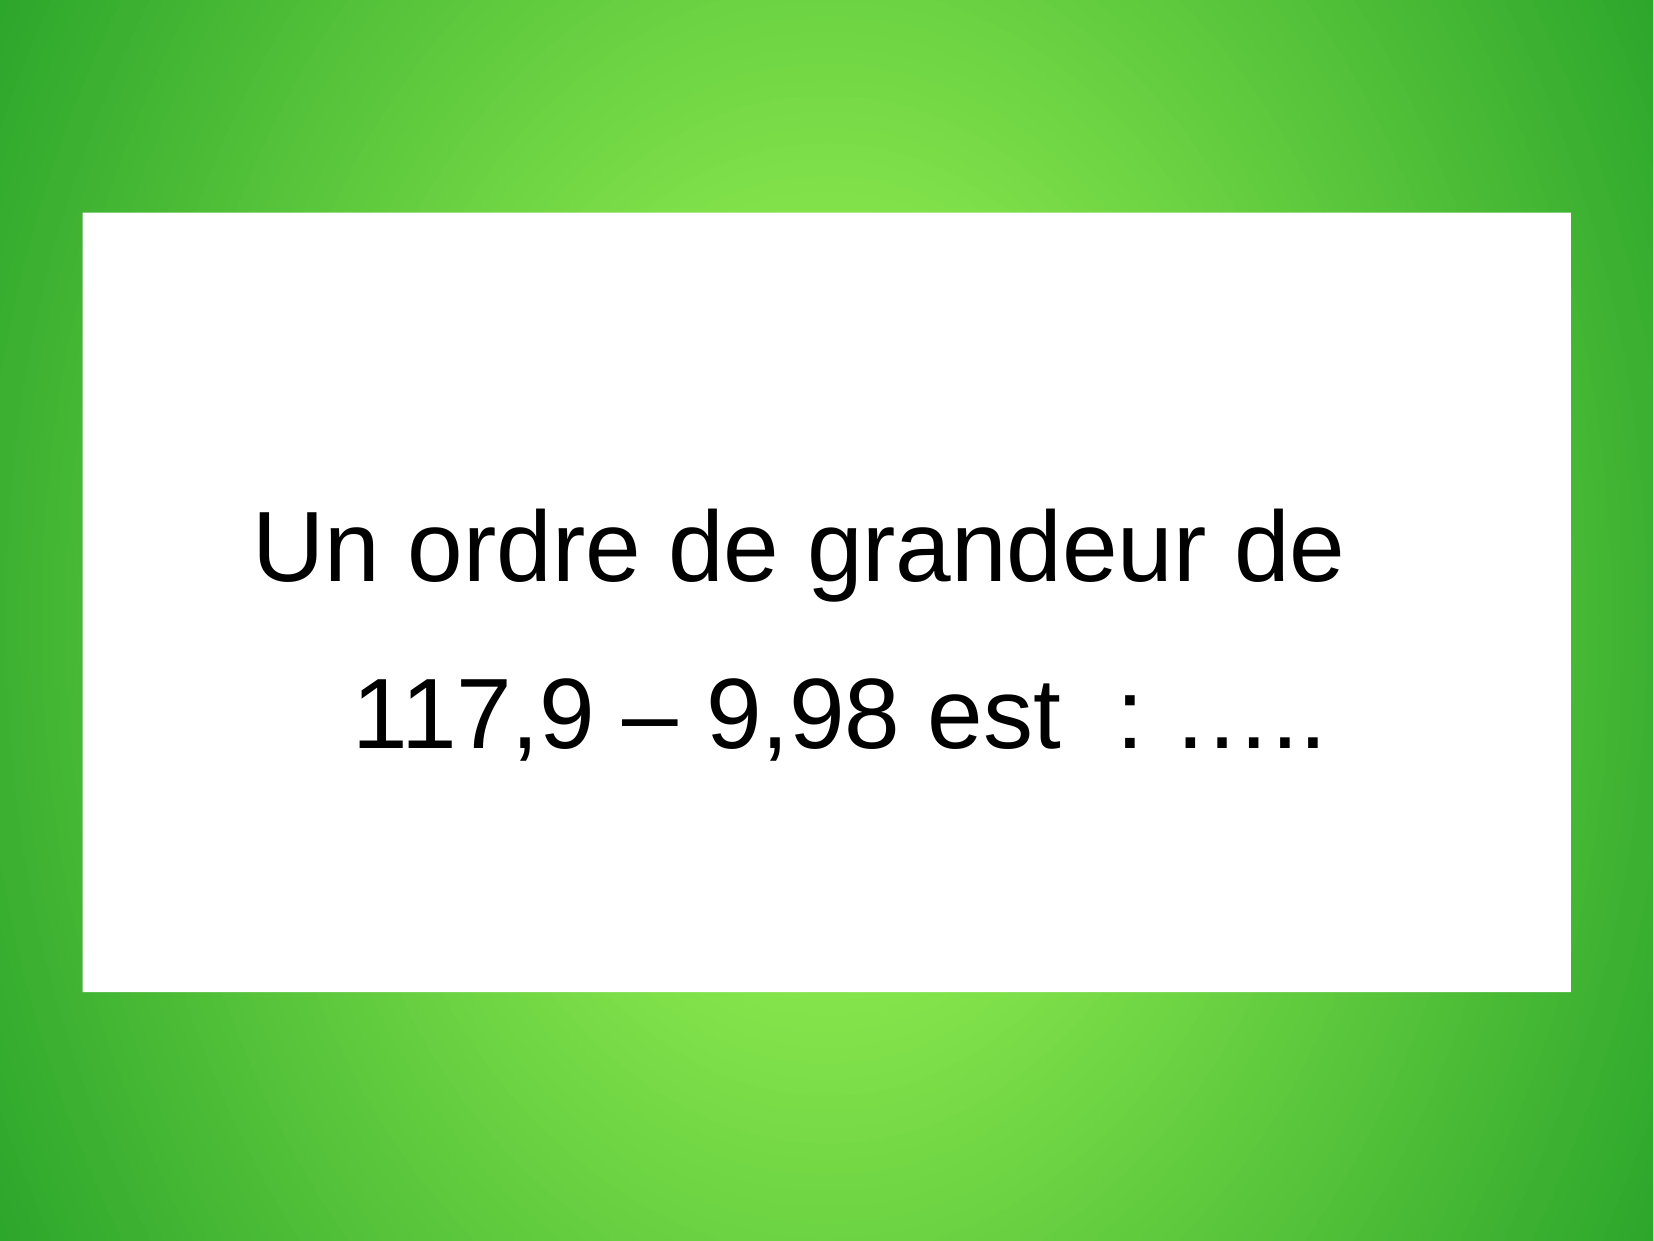

# Un ordre de grandeur de 117,9 – 9,98 est  : …..